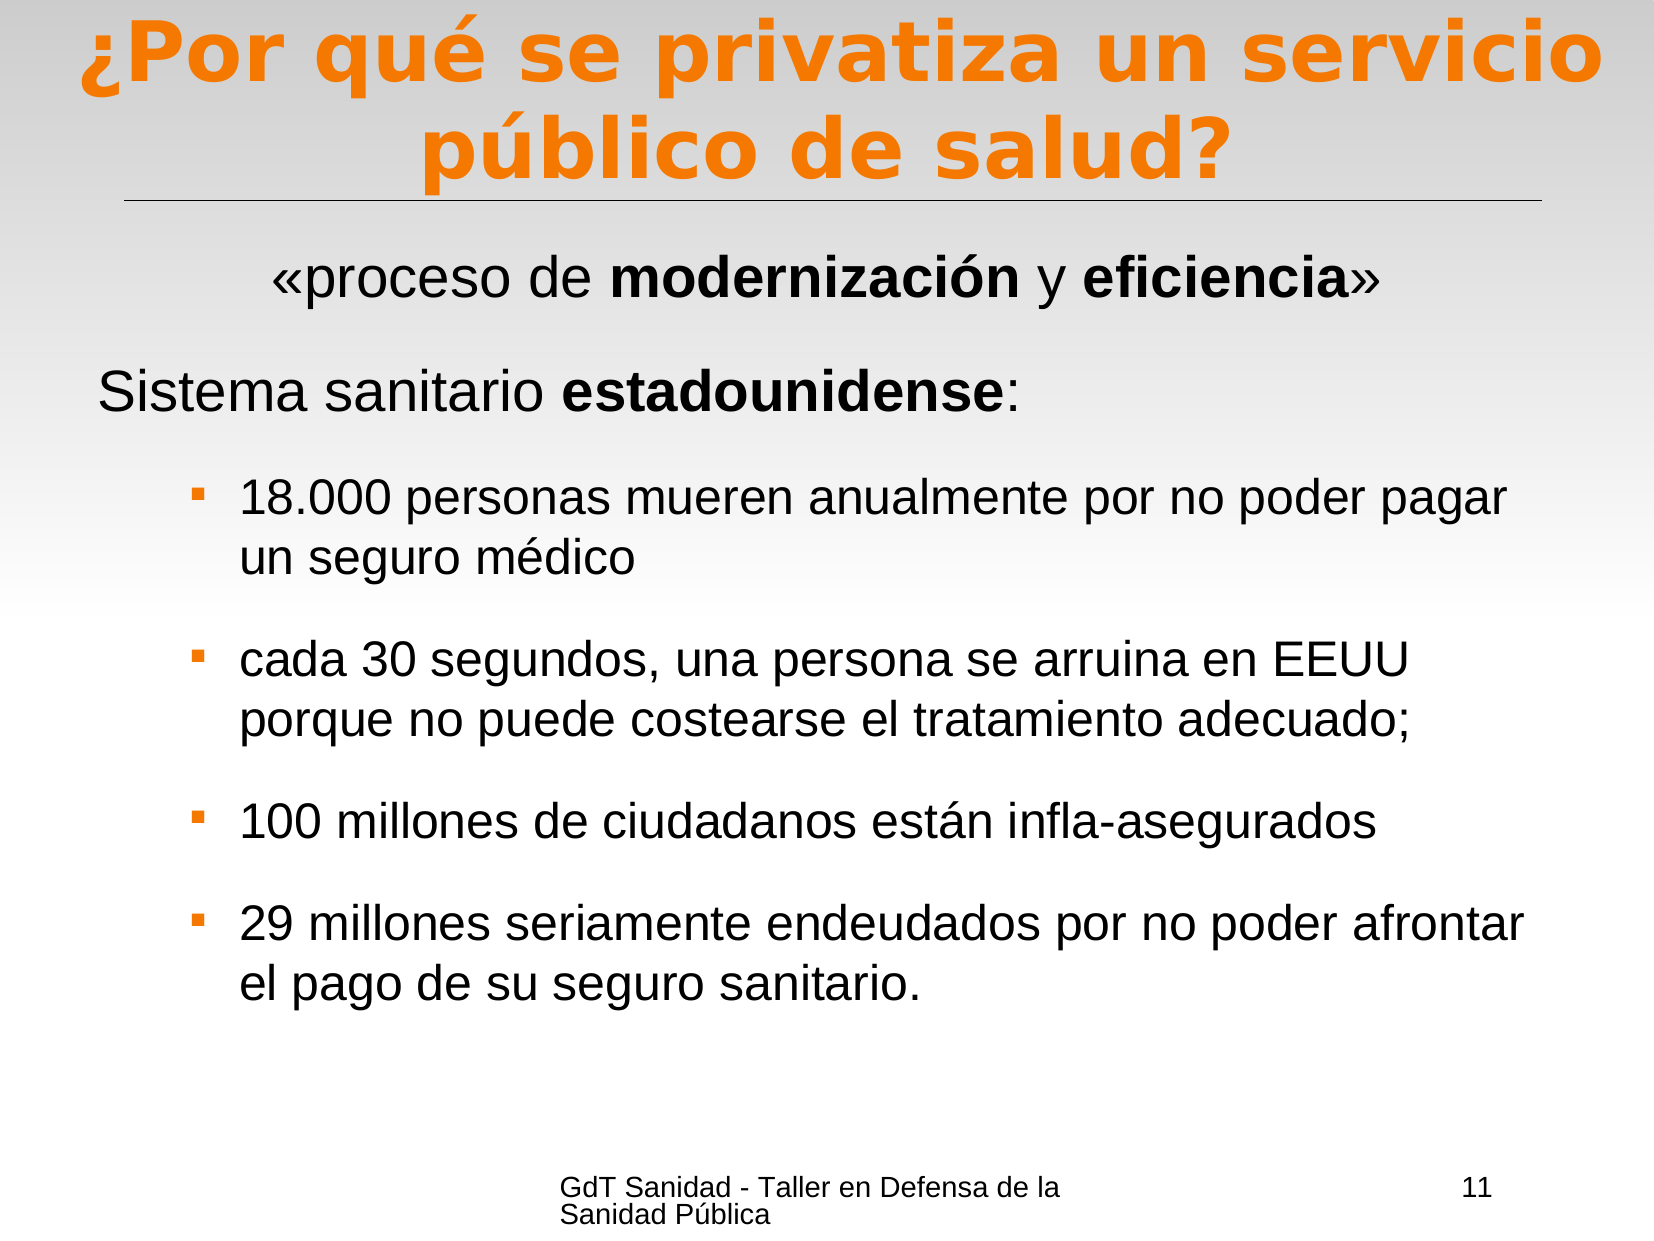

¿Por qué se privatiza un servicio público de salud?
# «proceso de modernización y eficiencia»
Sistema sanitario estadounidense:
18.000 personas mueren anualmente por no poder pagar un seguro médico
cada 30 segundos, una persona se arruina en EEUU porque no puede costearse el tratamiento adecuado;
100 millones de ciudadanos están infla-asegurados
29 millones seriamente endeudados por no poder afrontar el pago de su seguro sanitario.
GdT Sanidad - Taller en Defensa de la Sanidad Pública
11